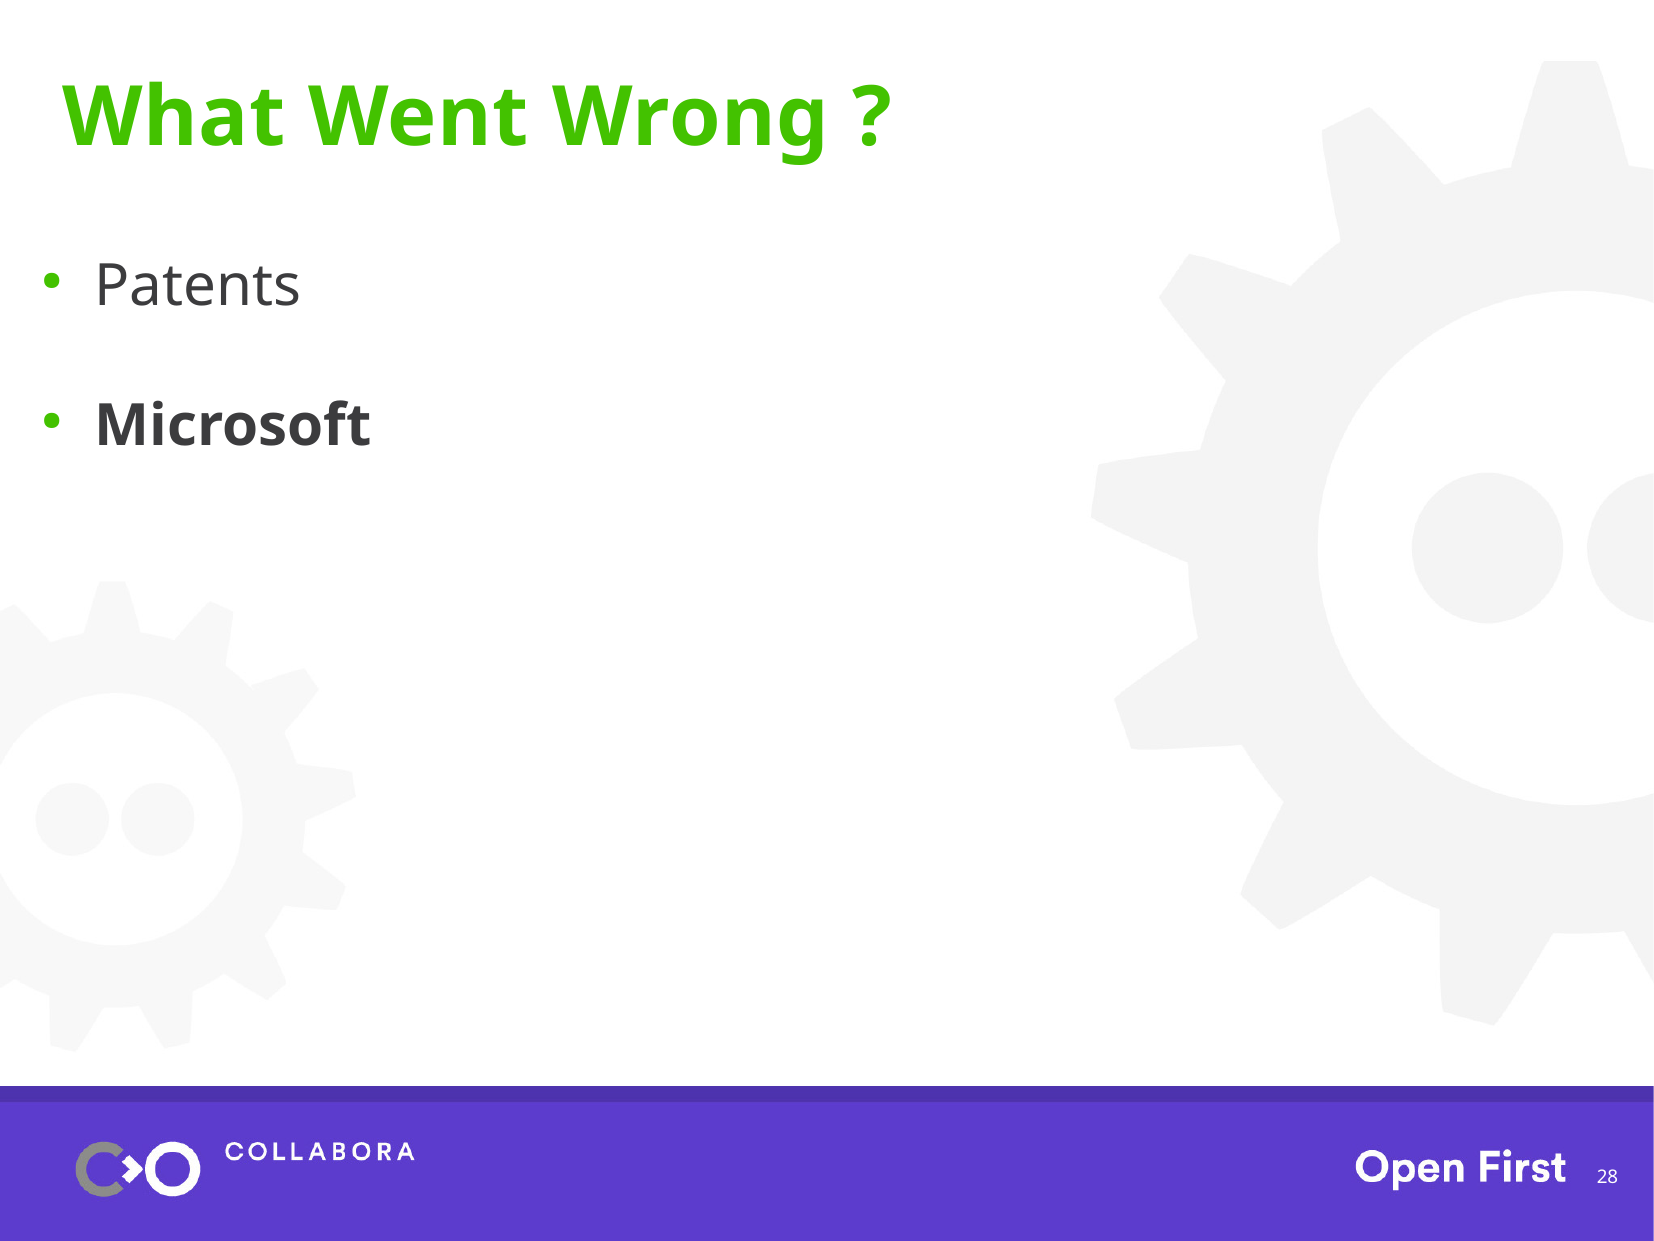

# What Went Wrong ?
Patents
Microsoft